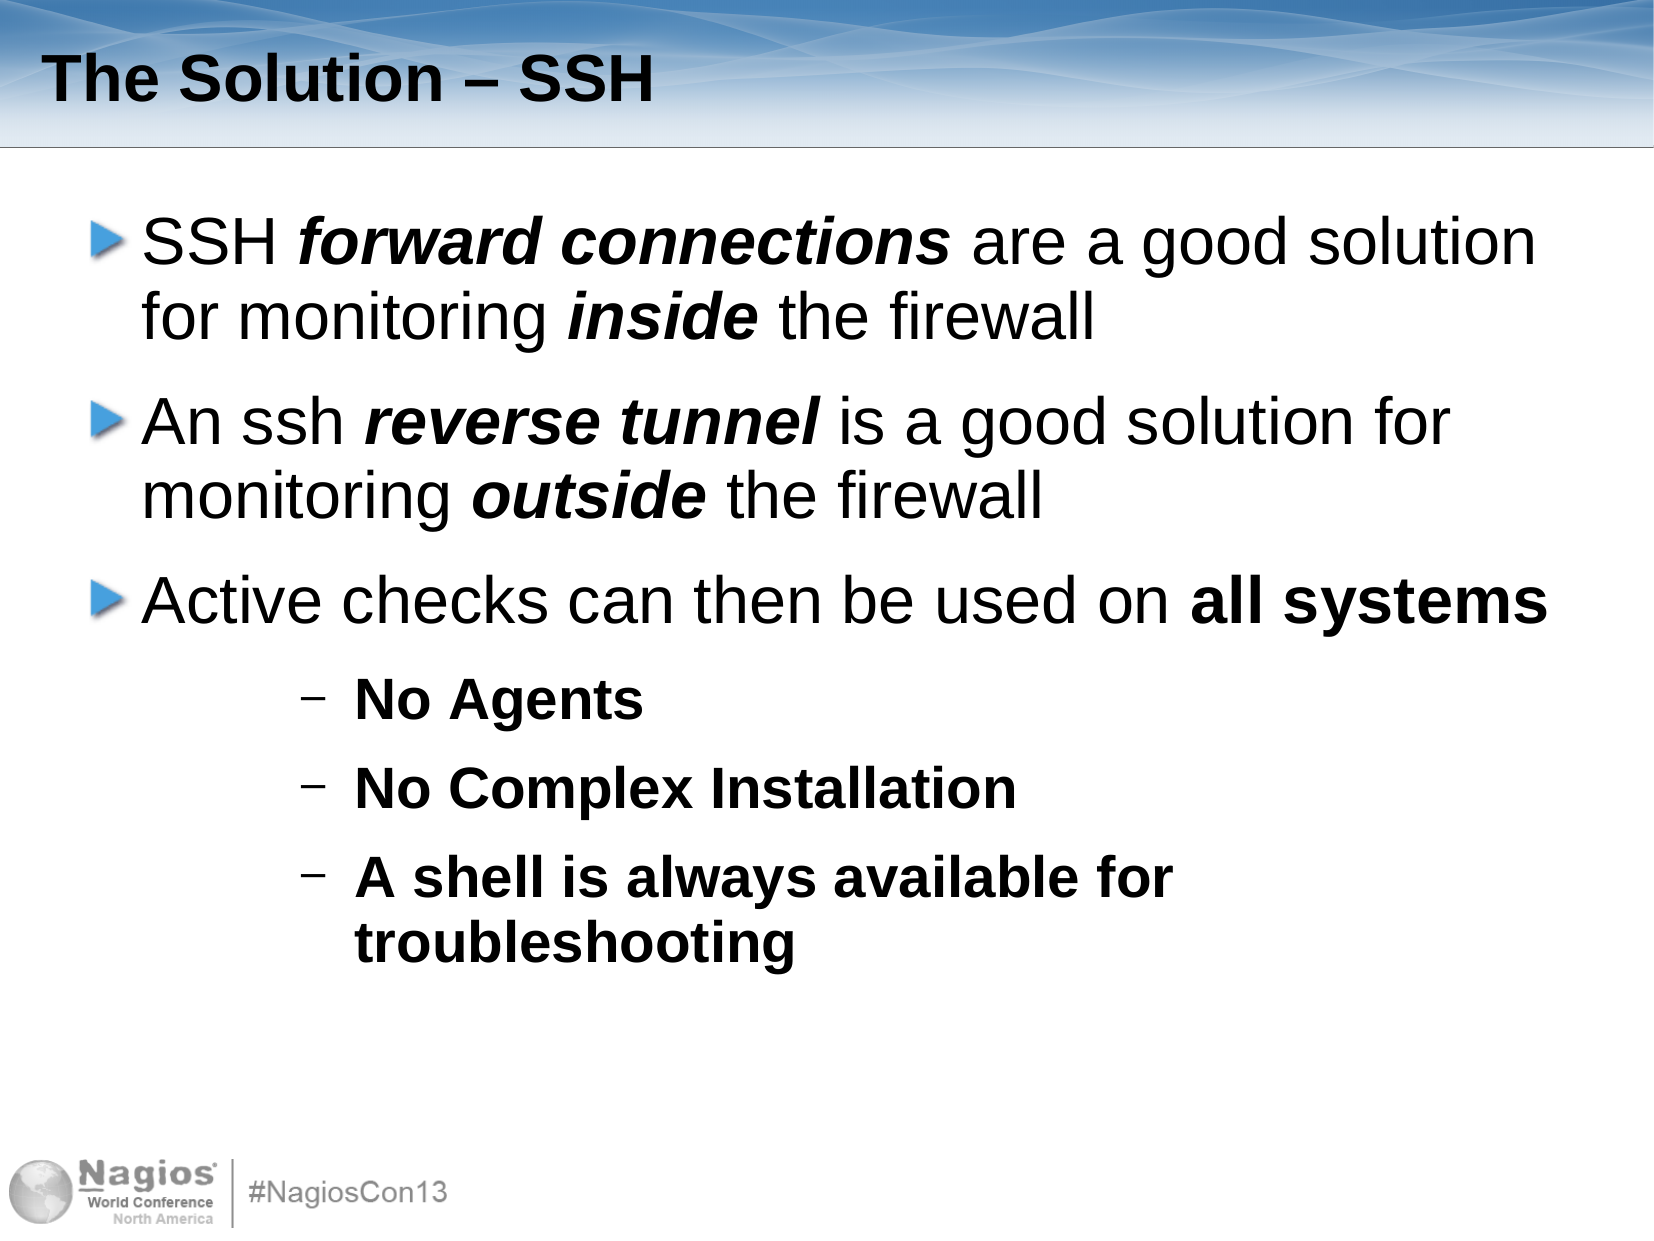

# The Solution – SSH
SSH forward connections are a good solution for monitoring inside the firewall
An ssh reverse tunnel is a good solution for monitoring outside the firewall
Active checks can then be used on all systems
No Agents
No Complex Installation
A shell is always available for troubleshooting